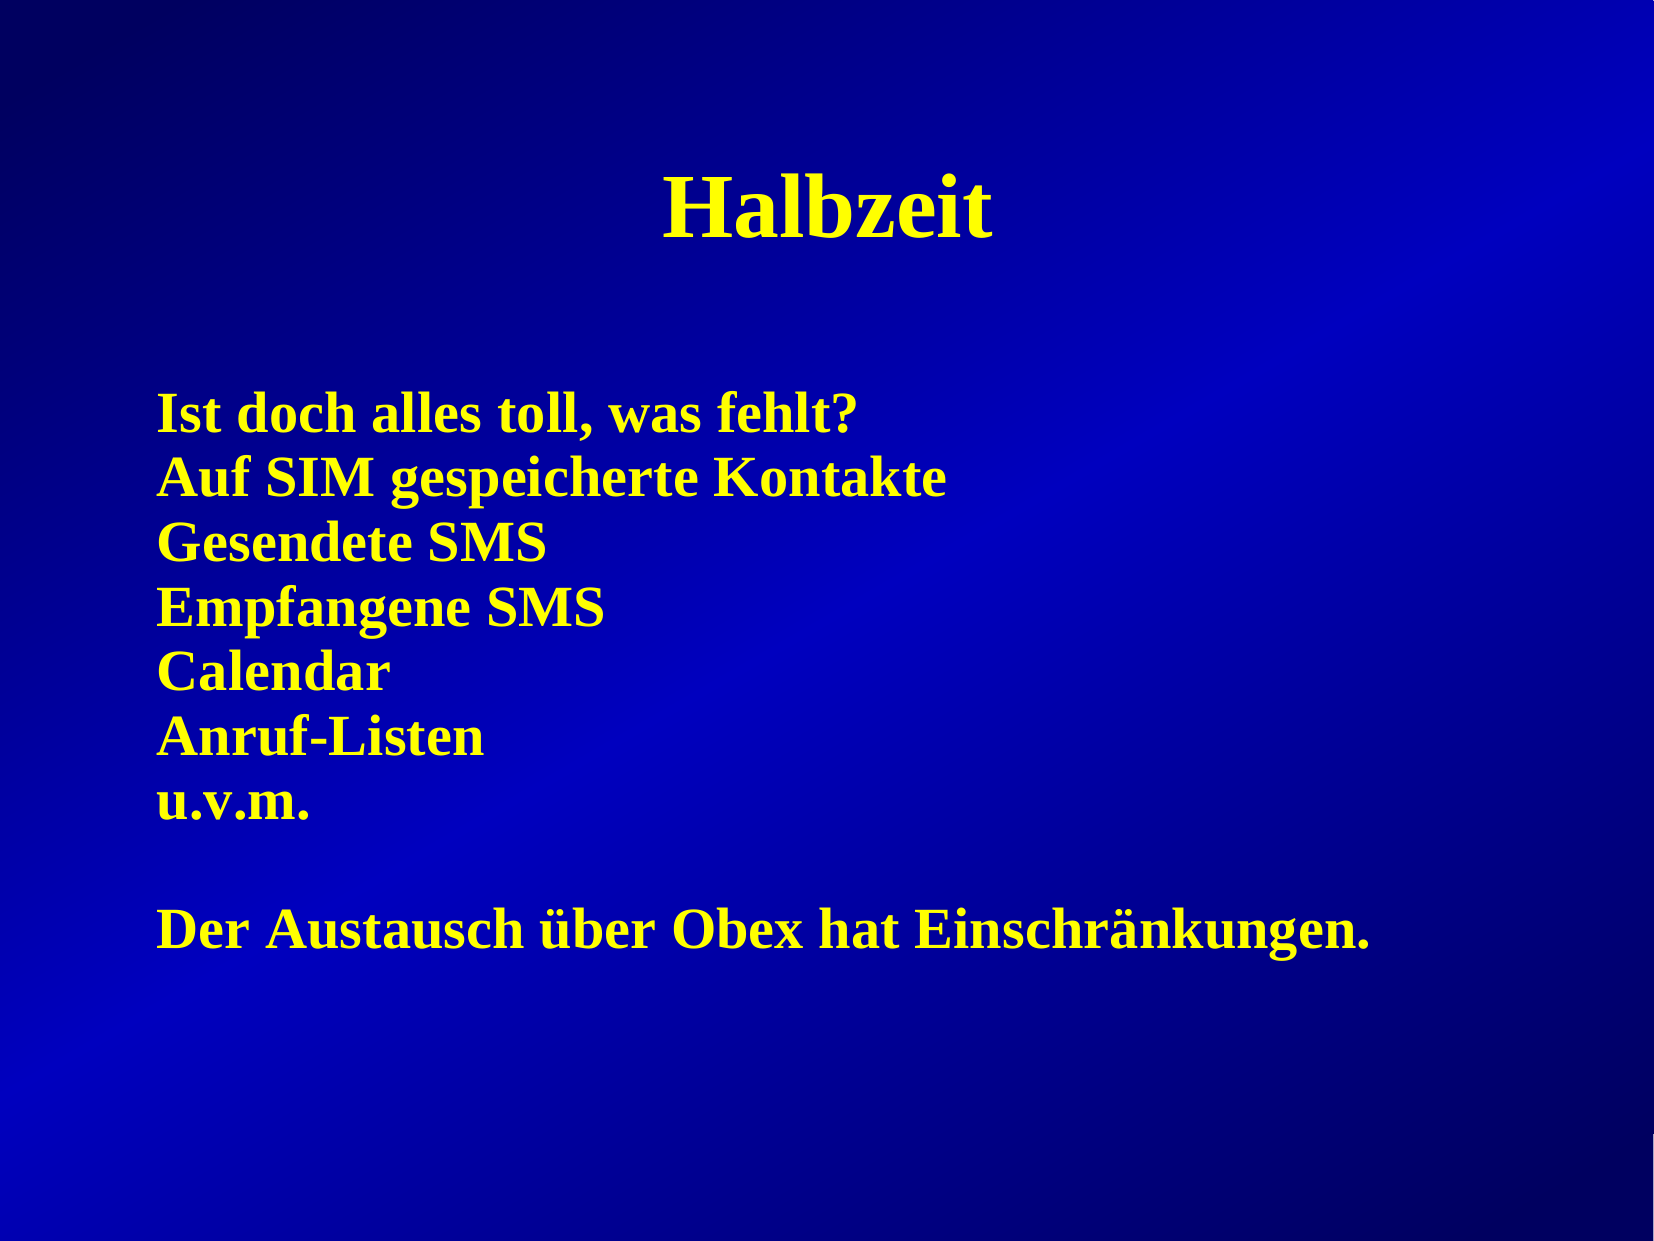

# Halbzeit
Ist doch alles toll, was fehlt?
Auf SIM gespeicherte Kontakte
Gesendete SMS
Empfangene SMS
Calendar
Anruf-Listen
u.v.m.
Der Austausch über Obex hat Einschränkungen.